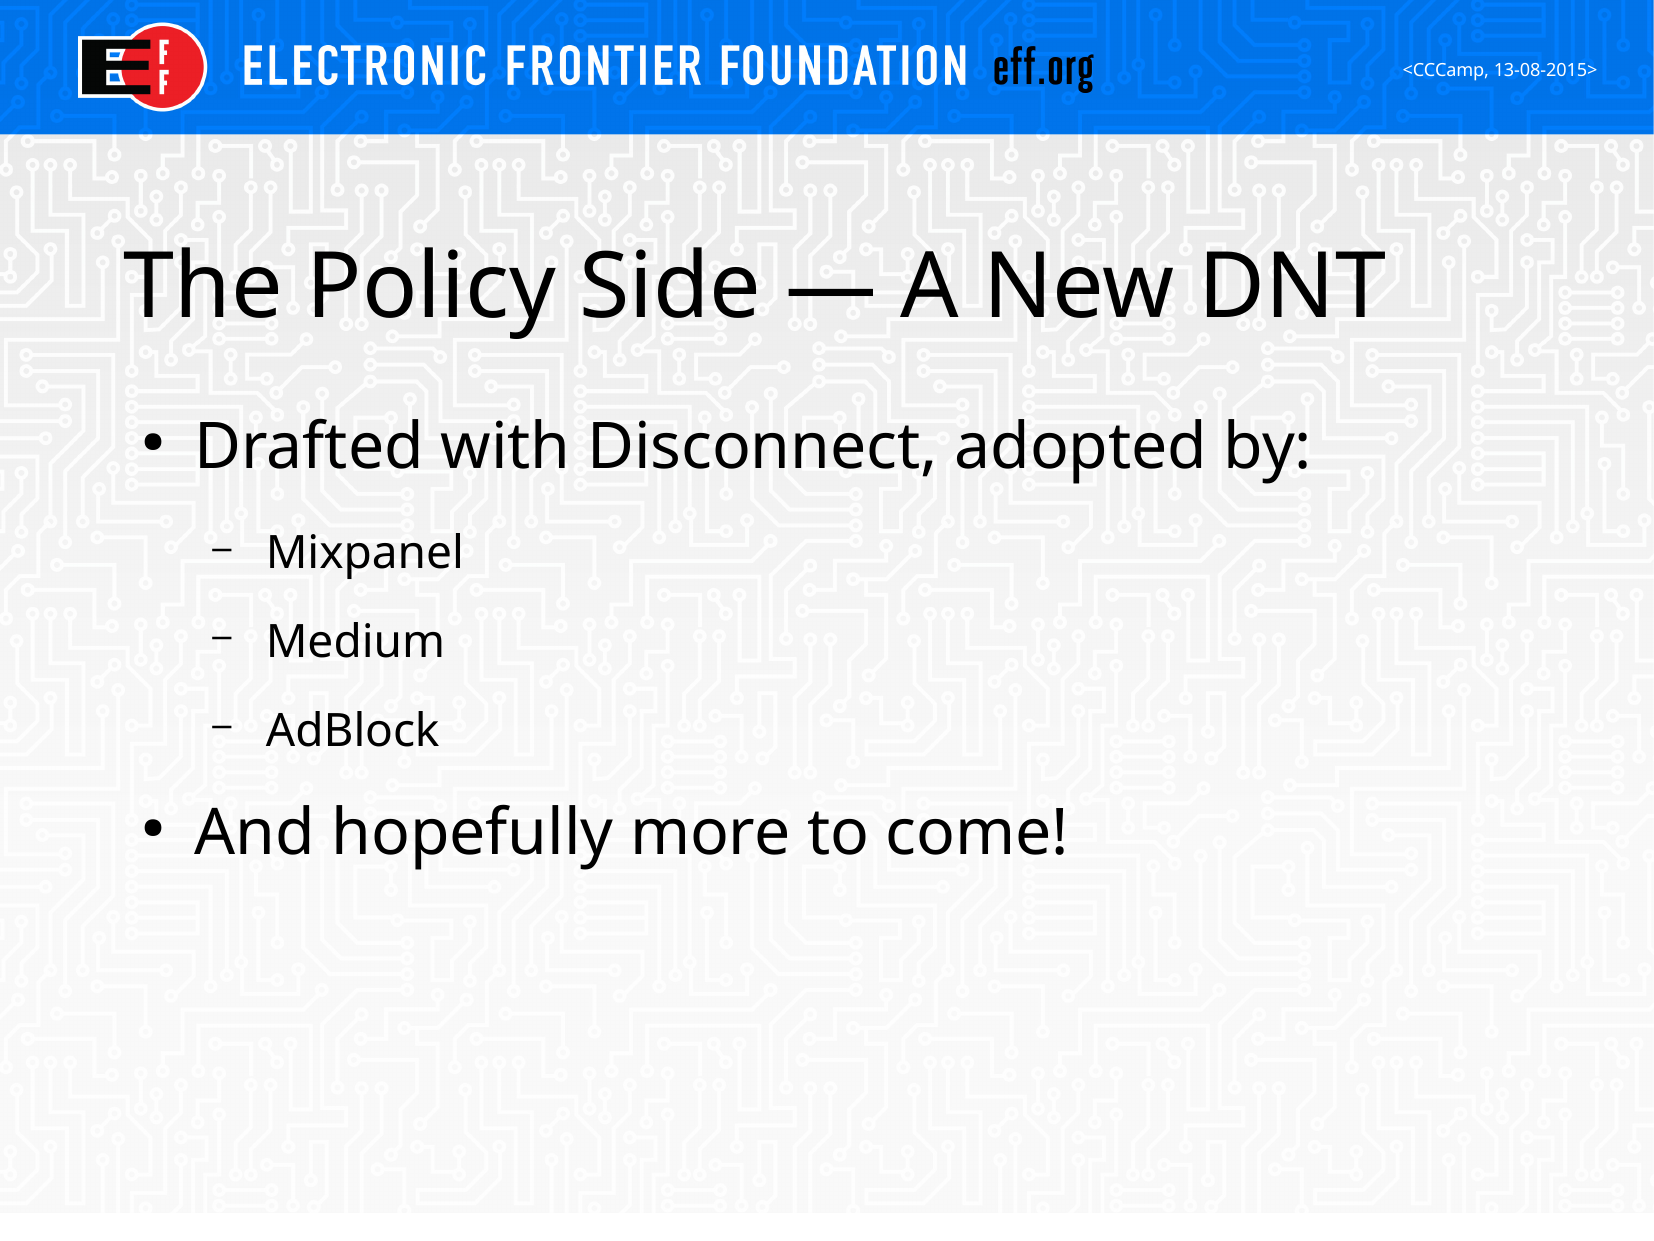

# The Policy Side — A New DNT
Drafted with Disconnect, adopted by:
Mixpanel
Medium
AdBlock
And hopefully more to come!